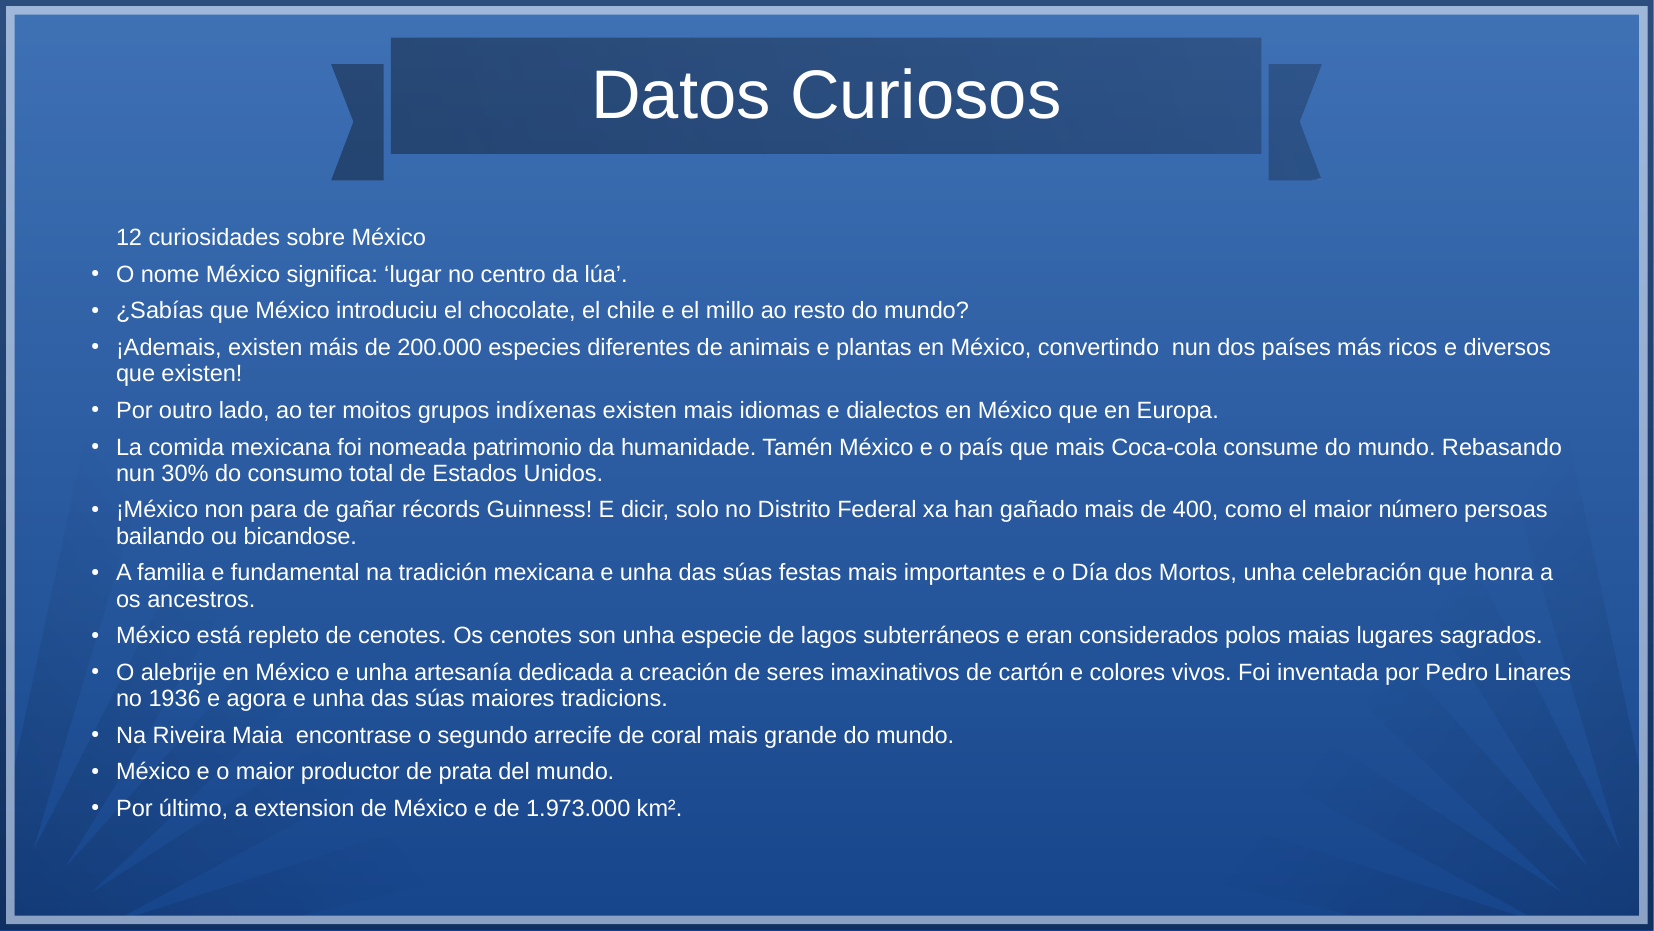

# Datos Curiosos
12 curiosidades sobre México
O nome México significa: ‘lugar no centro da lúa’.
¿Sabías que México introduciu el chocolate, el chile e el millo ao resto do mundo?
¡Ademais, existen máis de 200.000 especies diferentes de animais e plantas en México, convertindo nun dos países más ricos e diversos que existen!
Por outro lado, ao ter moitos grupos indíxenas existen mais idiomas e dialectos en México que en Europa.
La comida mexicana foi nomeada patrimonio da humanidade. Tamén México e o país que mais Coca-cola consume do mundo. Rebasando nun 30% do consumo total de Estados Unidos.
¡México non para de gañar récords Guinness! E dicir, solo no Distrito Federal xa han gañado mais de 400, como el maior número persoas bailando ou bicandose.
A familia e fundamental na tradición mexicana e unha das súas festas mais importantes e o Día dos Mortos, unha celebración que honra a os ancestros.
México está repleto de cenotes. Os cenotes son unha especie de lagos subterráneos e eran considerados polos maias lugares sagrados.
O alebrije en México e unha artesanía dedicada a creación de seres imaxinativos de cartón e colores vivos. Foi inventada por Pedro Linares no 1936 e agora e unha das súas maiores tradicions.
Na Riveira Maia encontrase o segundo arrecife de coral mais grande do mundo.
México e o maior productor de prata del mundo.
Por último, a extension de México e de 1.973.000 km².